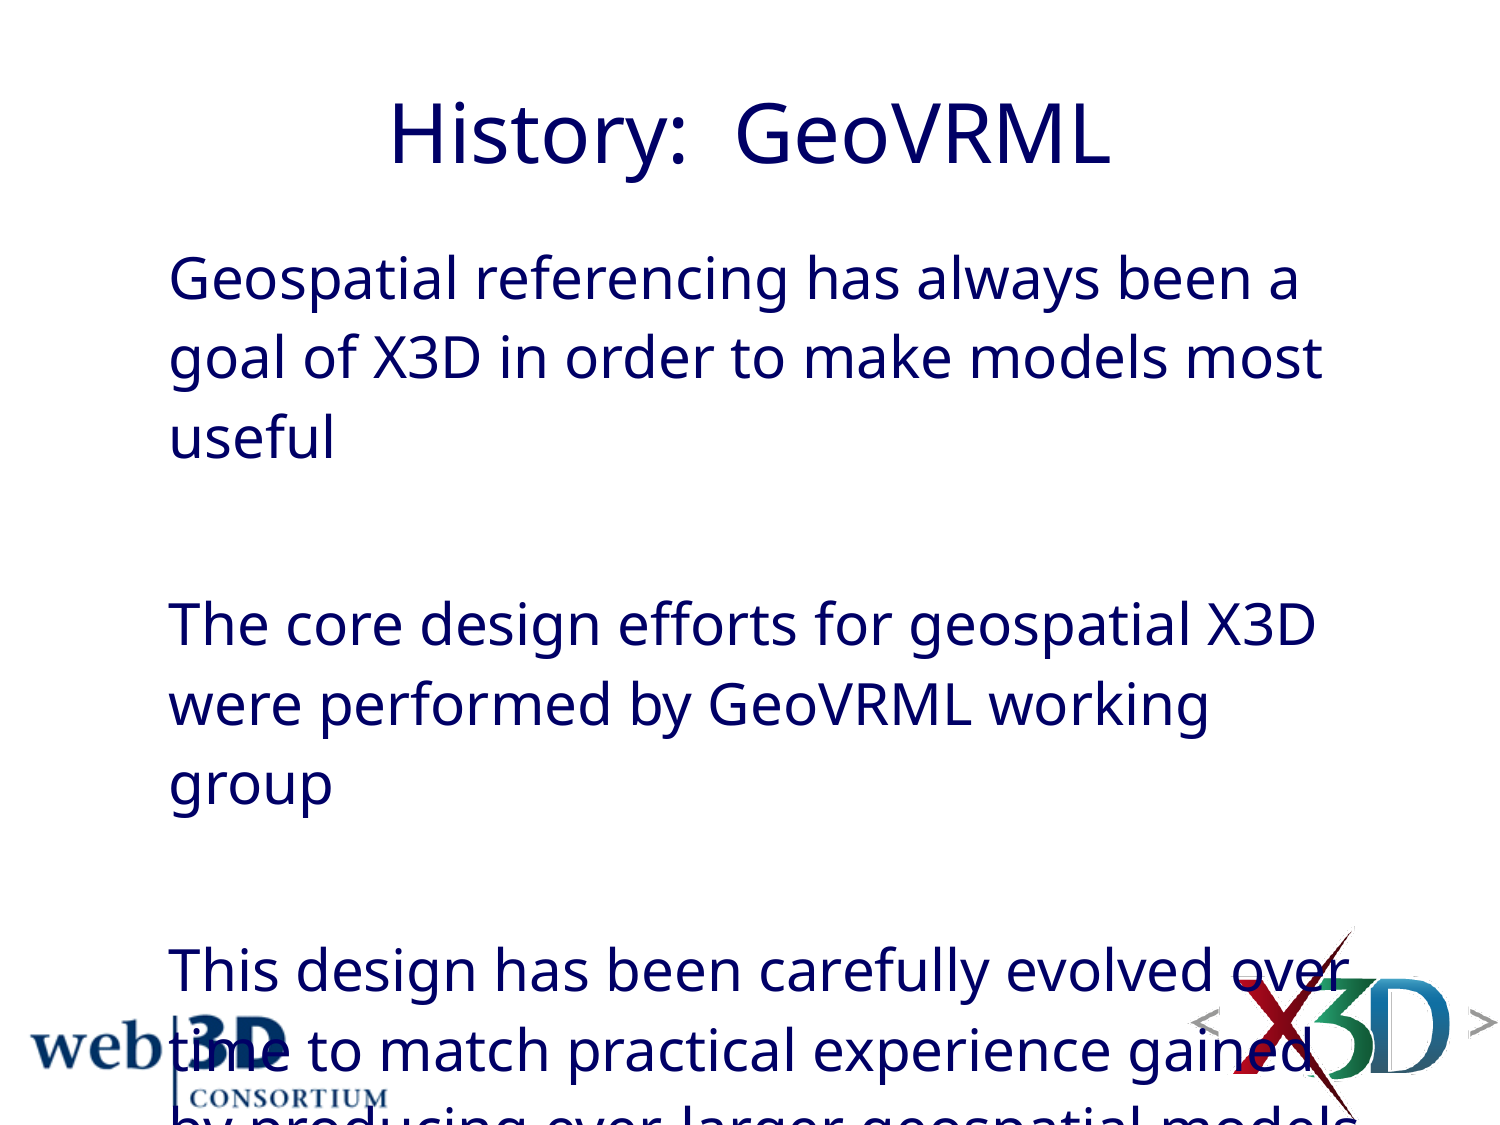

# History: GeoVRML
Geospatial referencing has always been a goal of X3D in order to make models most useful
The core design efforts for geospatial X3D were performed by GeoVRML working group
This design has been carefully evolved over time to match practical experience gained by producing ever-larger geospatial models